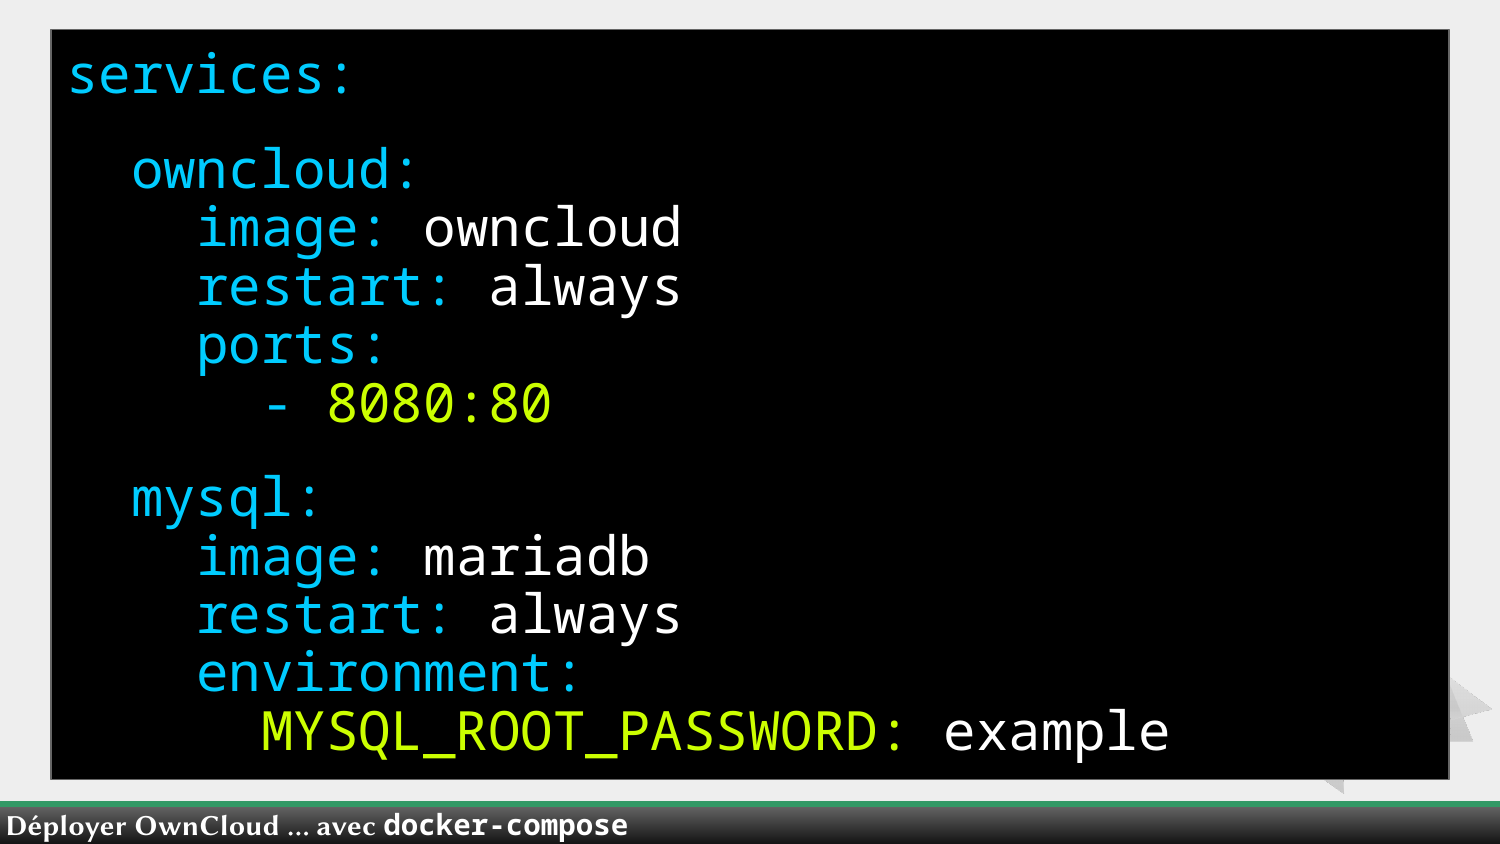

services:
 owncloud:
 image: owncloud
 restart: always
 ports:
 - 8080:80
 mysql:
 image: mariadb
 restart: always
 environment:
 MYSQL_ROOT_PASSWORD: example
# Déployer OwnCloud … avec docker-compose